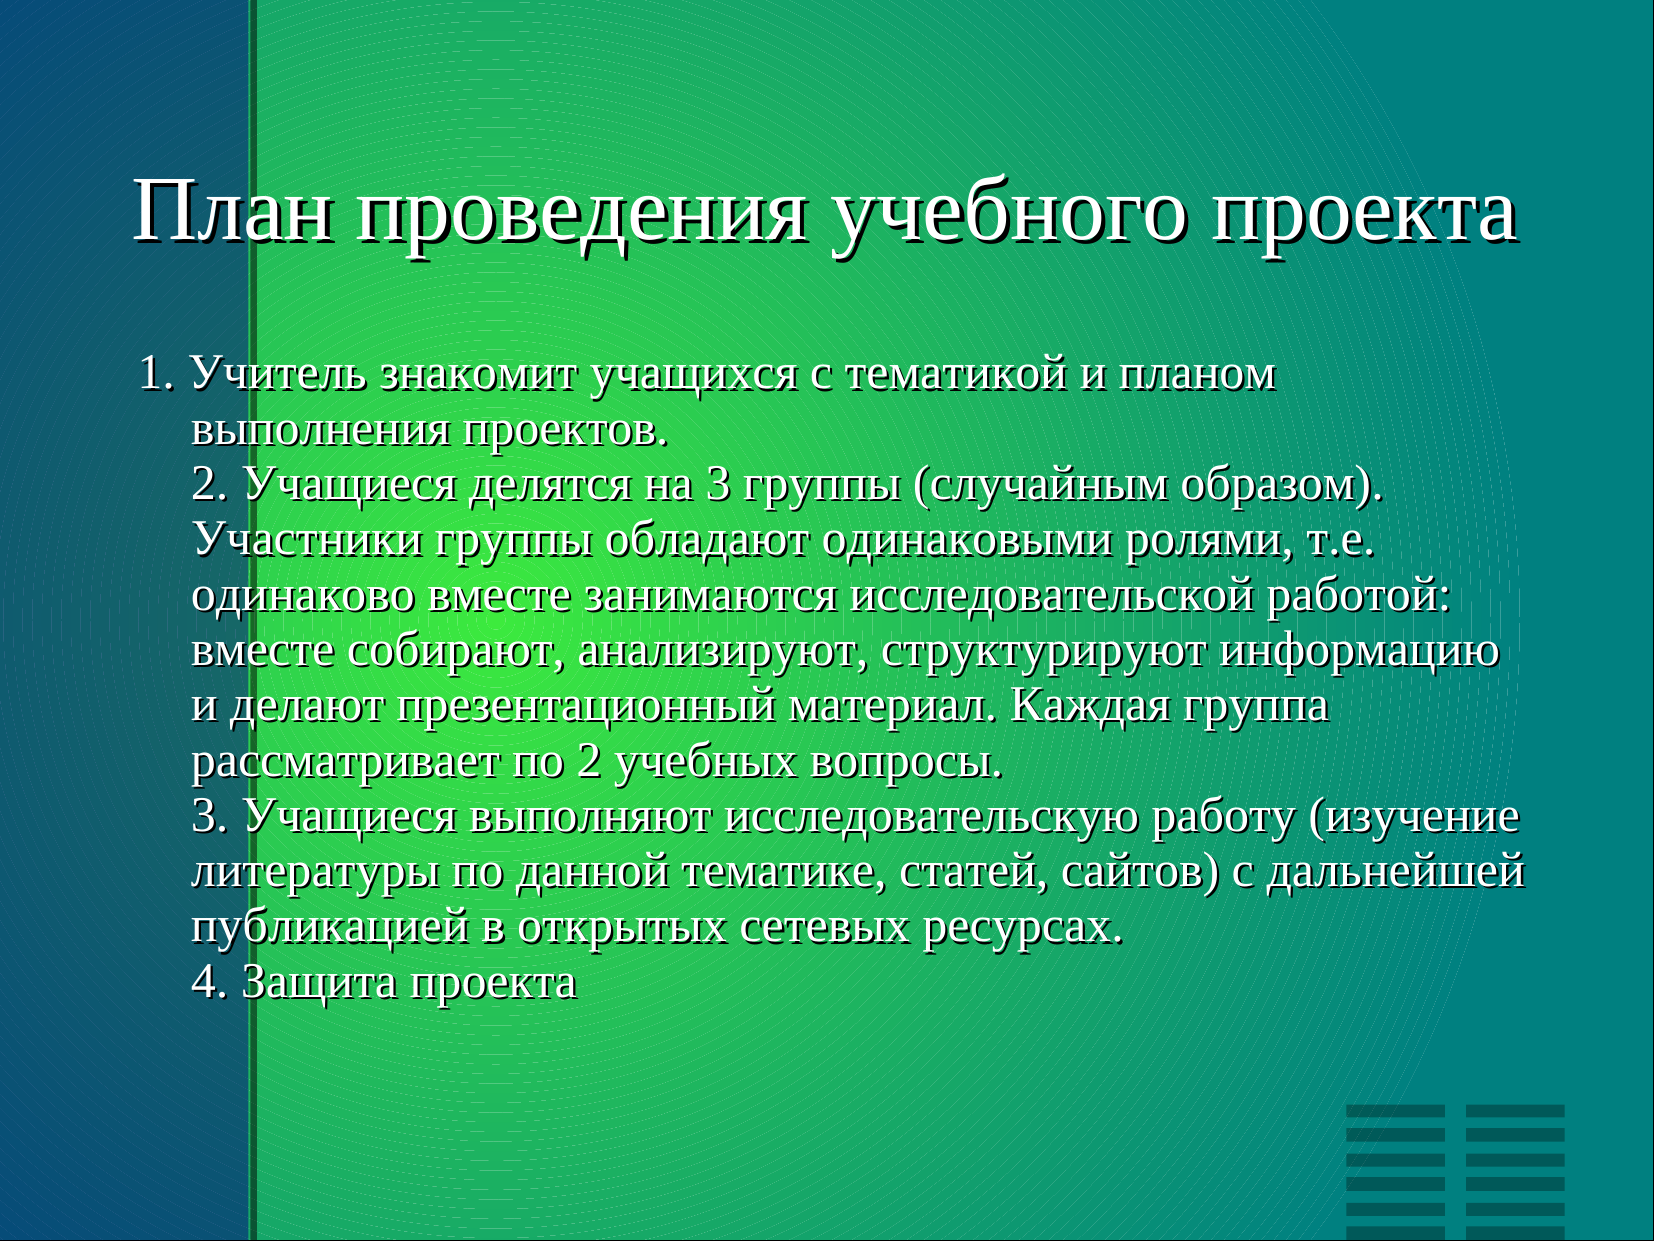

# План проведения учебного проекта
1. Учитель знакомит учащихся с тематикой и планом выполнения проектов.
2. Учащиеся делятся на 3 группы (случайным образом). Участники группы обладают одинаковыми ролями, т.е. одинаково вместе занимаются исследовательской работой: вместе собирают, анализируют, структурируют информацию и делают презентационный материал. Каждая группа рассматривает по 2 учебных вопросы.
3. Учащиеся выполняют исследовательскую работу (изучение литературы по данной тематике, статей, сайтов) с дальнейшей публикацией в открытых сетевых ресурсах.
4. Защита проекта